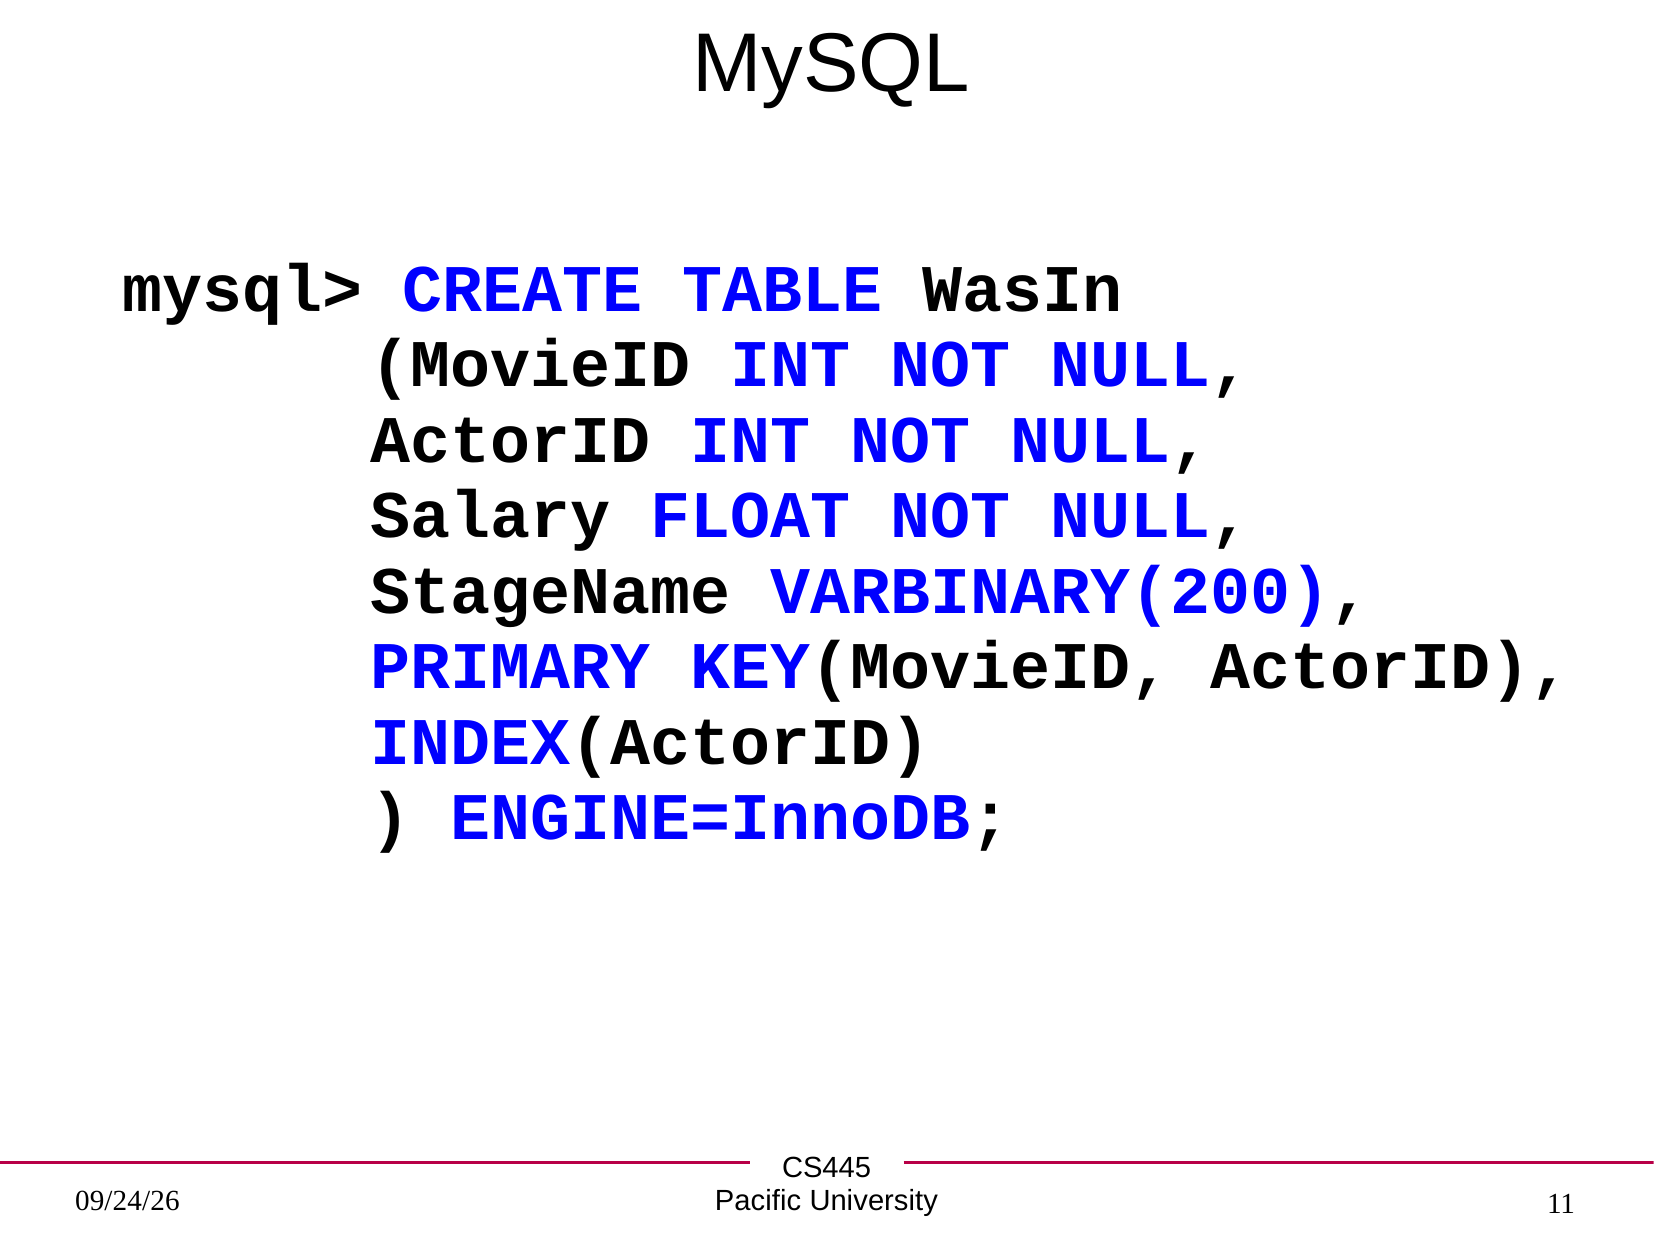

# MySQL
 mysql> CREATE TABLE WasIn
				(MovieID INT NOT NULL,
				ActorID INT NOT NULL,
				Salary FLOAT NOT NULL,
				StageName VARBINARY(200),
				PRIMARY KEY(MovieID, ActorID),
				INDEX(ActorID)
				) ENGINE=InnoDB;